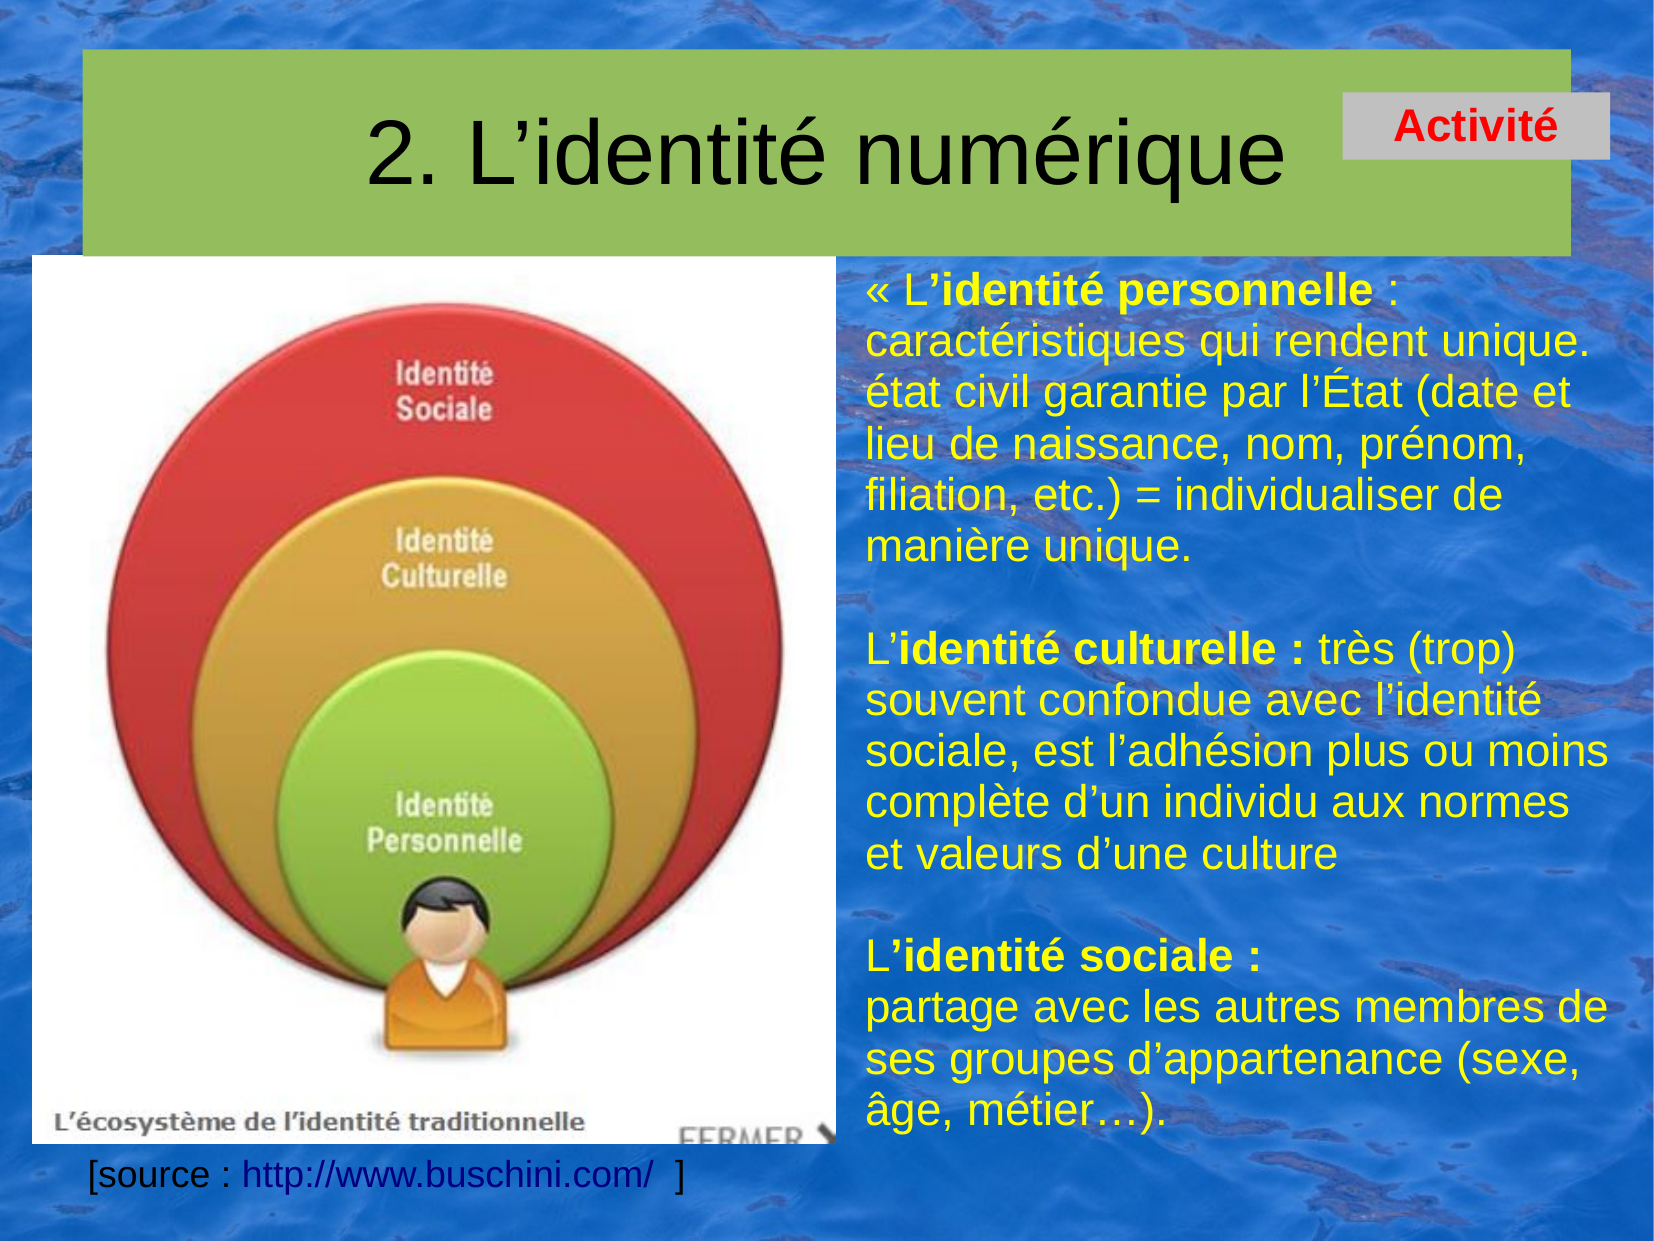

# 2. L’identité numérique
Activité
« L’identité personnelle : caractéristiques qui rendent unique.
état civil garantie par l’État (date et lieu de naissance, nom, prénom, filiation, etc.) = individualiser de manière unique.
L’identité culturelle : très (trop) souvent confondue avec l’identité sociale, est l’adhésion plus ou moins complète d’un individu aux normes et valeurs d’une culture
L’identité sociale :
partage avec les autres membres de ses groupes d’appartenance (sexe, âge, métier…).
[source : http://www.buschini.com/ ]